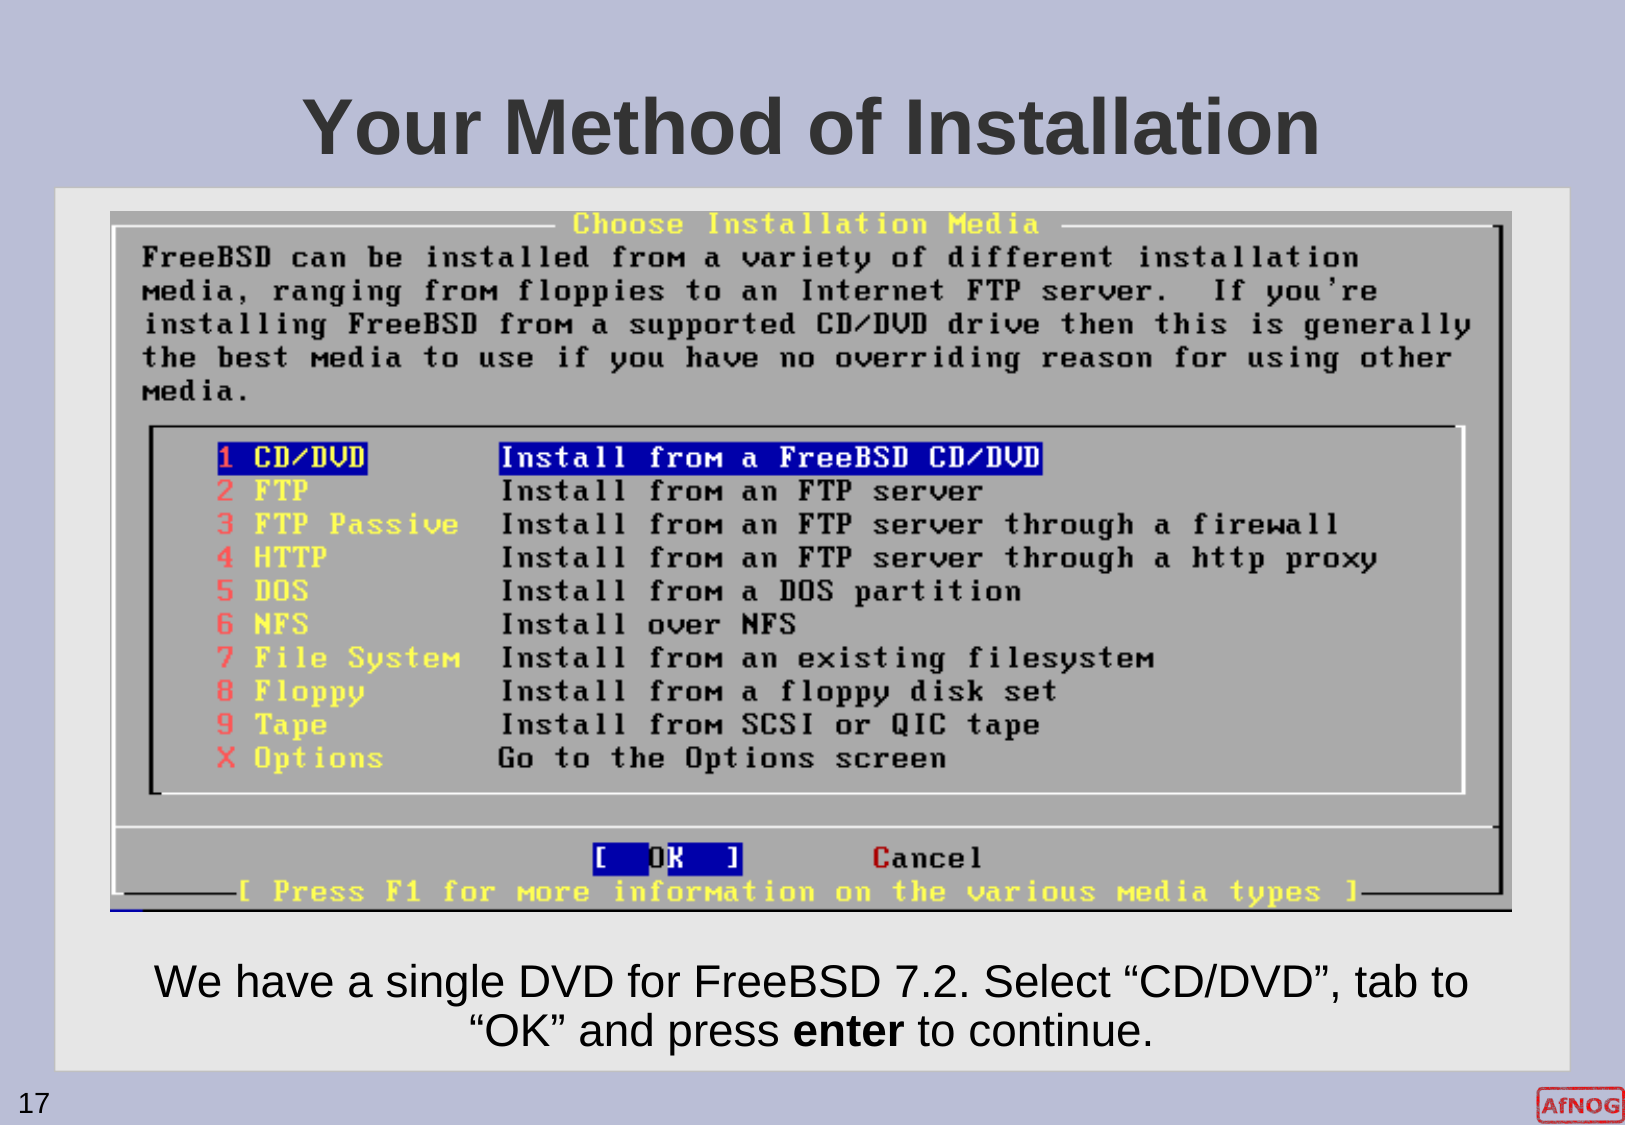

# Your Method of Installation
We have a single DVD for FreeBSD 7.2. Select “CD/DVD”, tab to “OK” and press enter to continue.